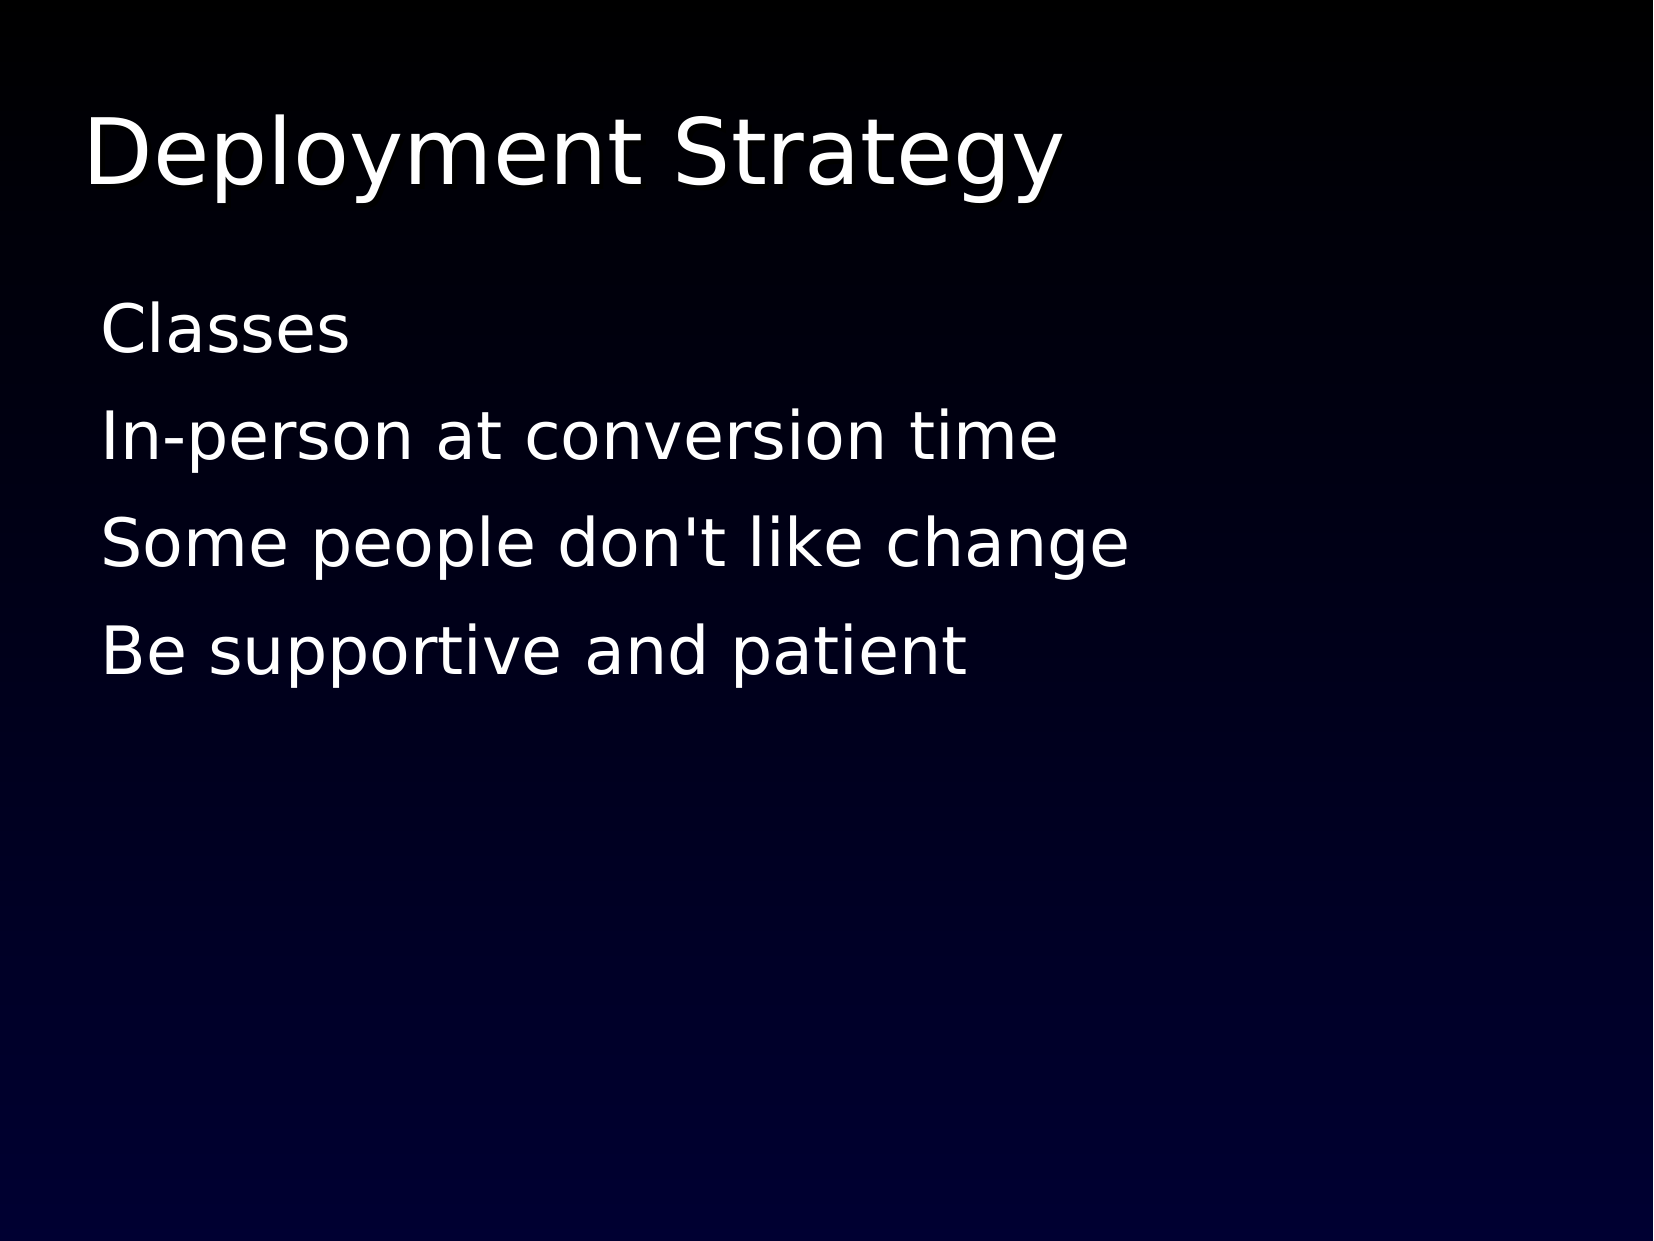

# Deployment Strategy
Classes
In-person at conversion time
Some people don't like change
Be supportive and patient